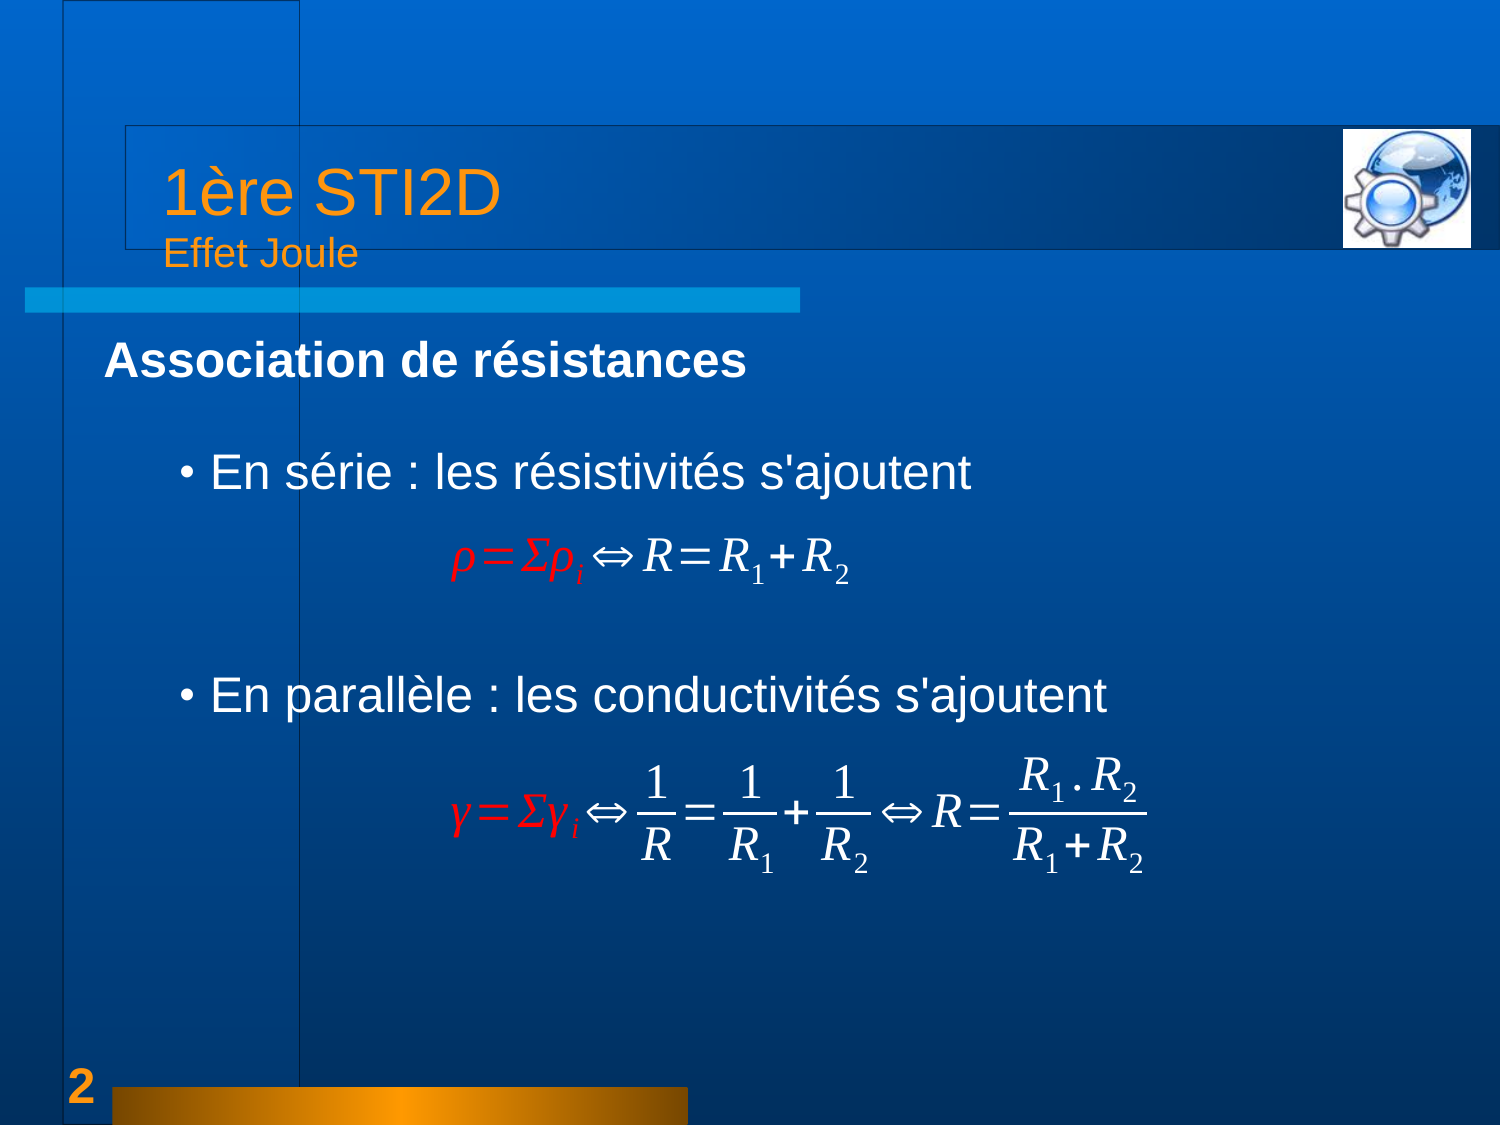

Association de résistances
 En série : les résistivités s'ajoutent
 En parallèle : les conductivités s'ajoutent